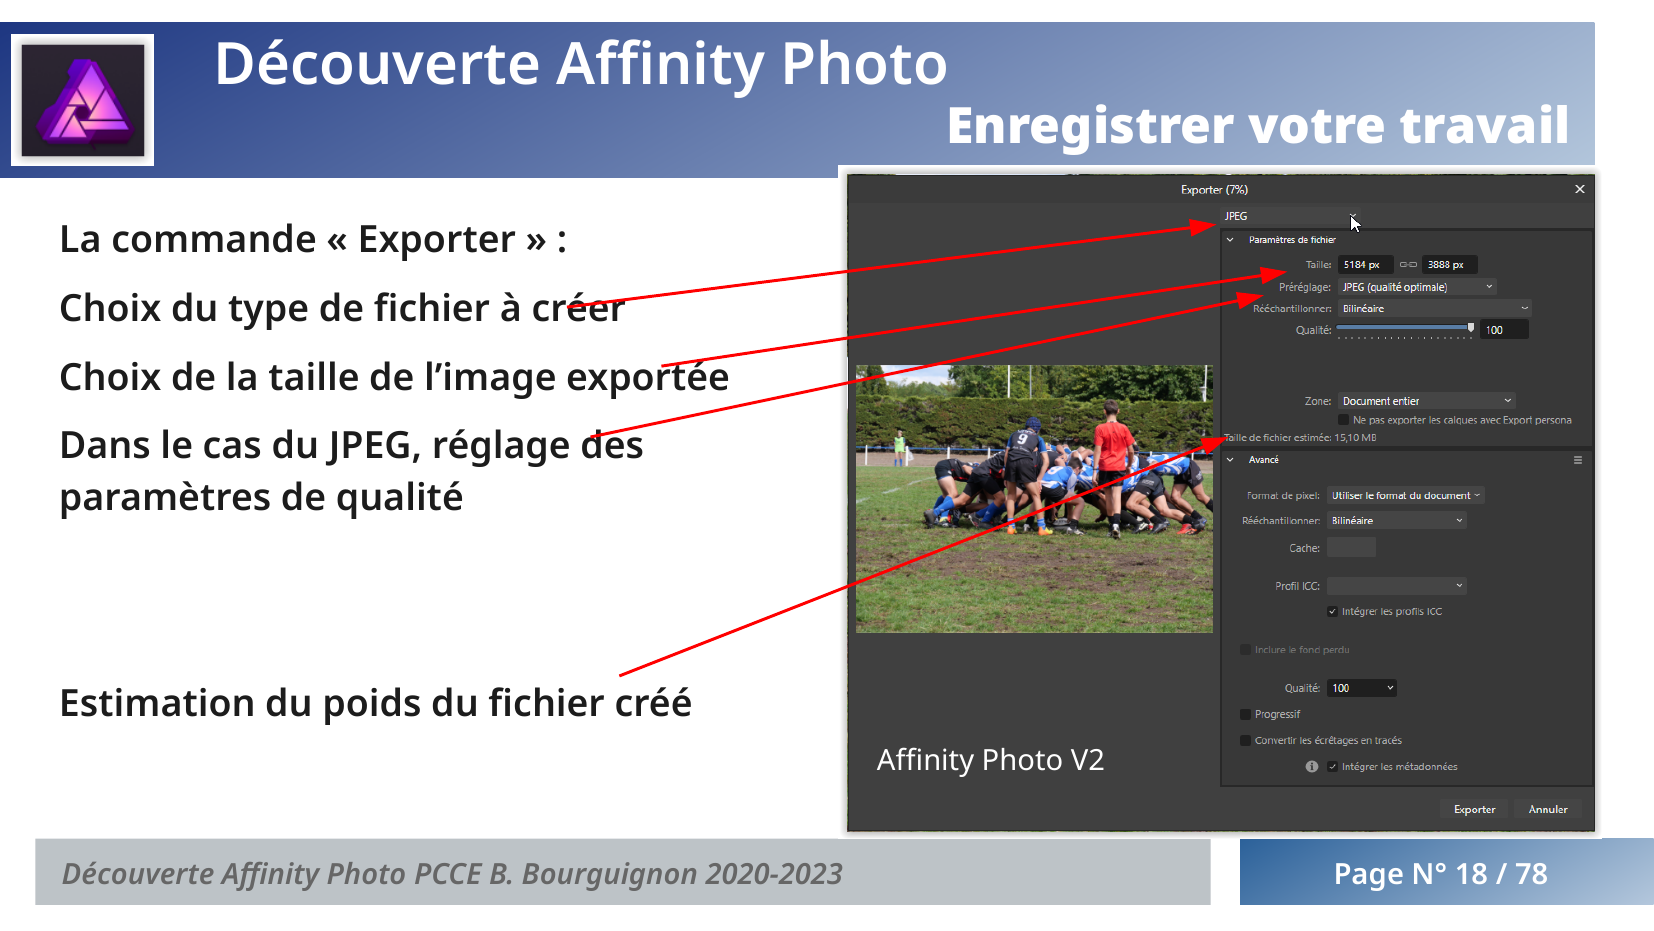

# Enregistrer votre travail
La commande « Exporter » :
Choix du type de fichier à créer
Choix de la taille de l’image exportée
Dans le cas du JPEG, réglage des paramètres de qualité
Estimation du poids du fichier créé
Affinity Photo V2